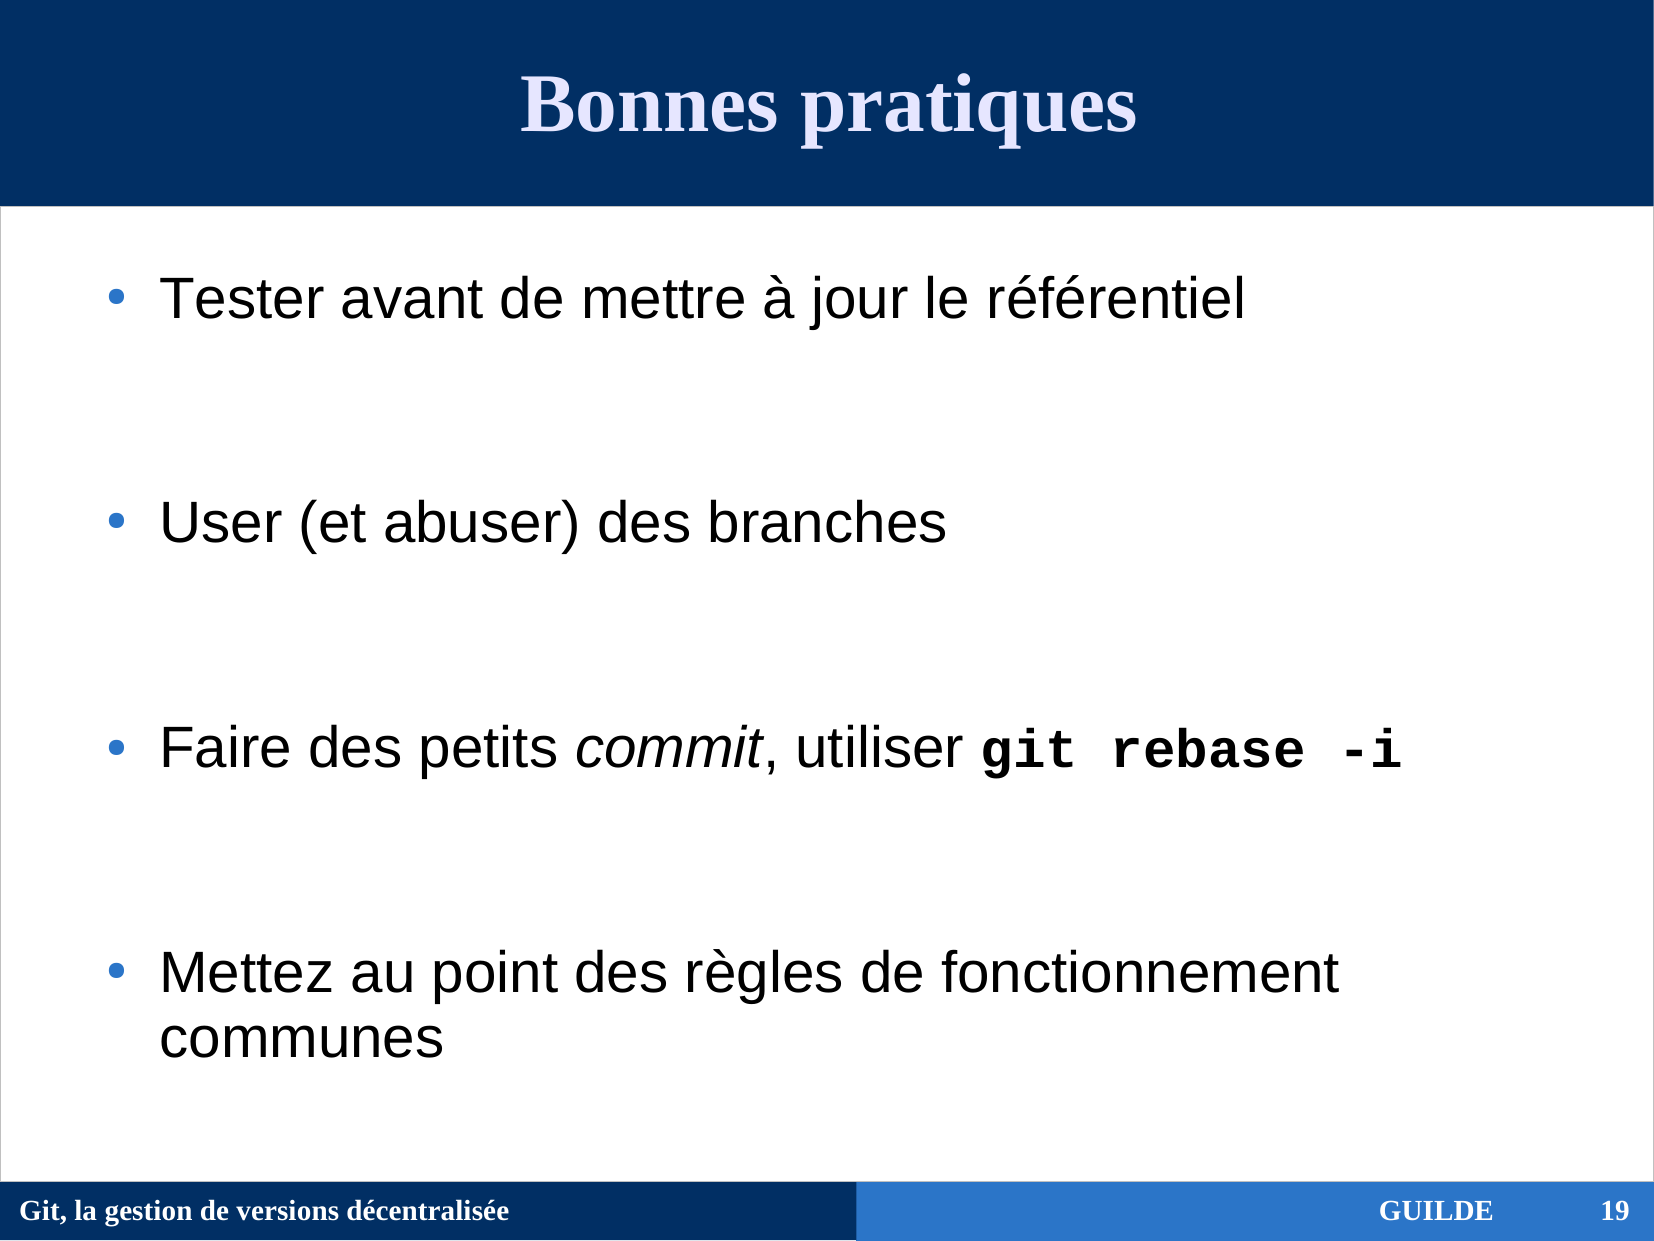

# Bonnes pratiques
Tester avant de mettre à jour le référentiel
User (et abuser) des branches
Faire des petits commit, utiliser git rebase -i
Mettez au point des règles de fonctionnement communes
19